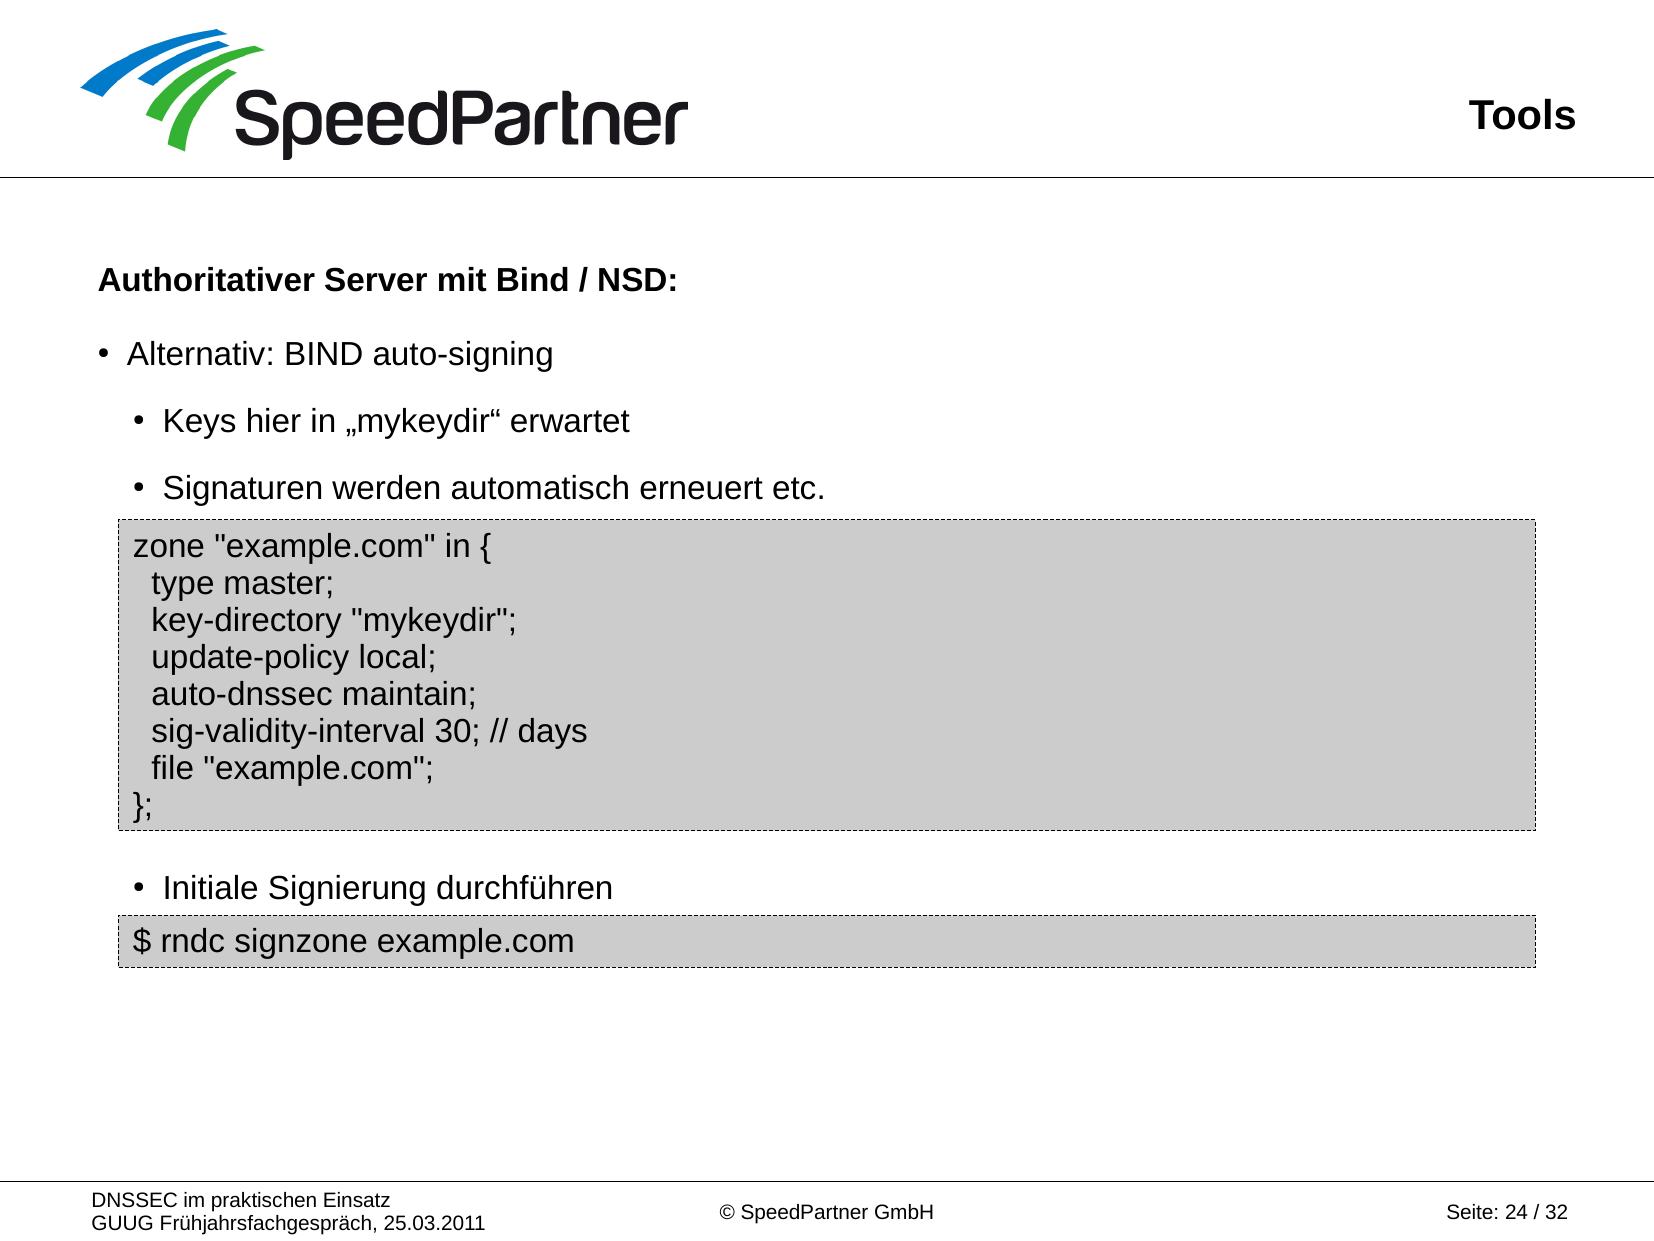

# Tools
Authoritativer Server mit Bind / NSD:
Alternativ: BIND auto-signing
Keys hier in „mykeydir“ erwartet
Signaturen werden automatisch erneuert etc.
Initiale Signierung durchführen
zone "example.com" in {
 type master;
 key-directory "mykeydir";
 update-policy local;
 auto-dnssec maintain;
 sig-validity-interval 30; // days
 file "example.com";
};
$ rndc signzone example.com